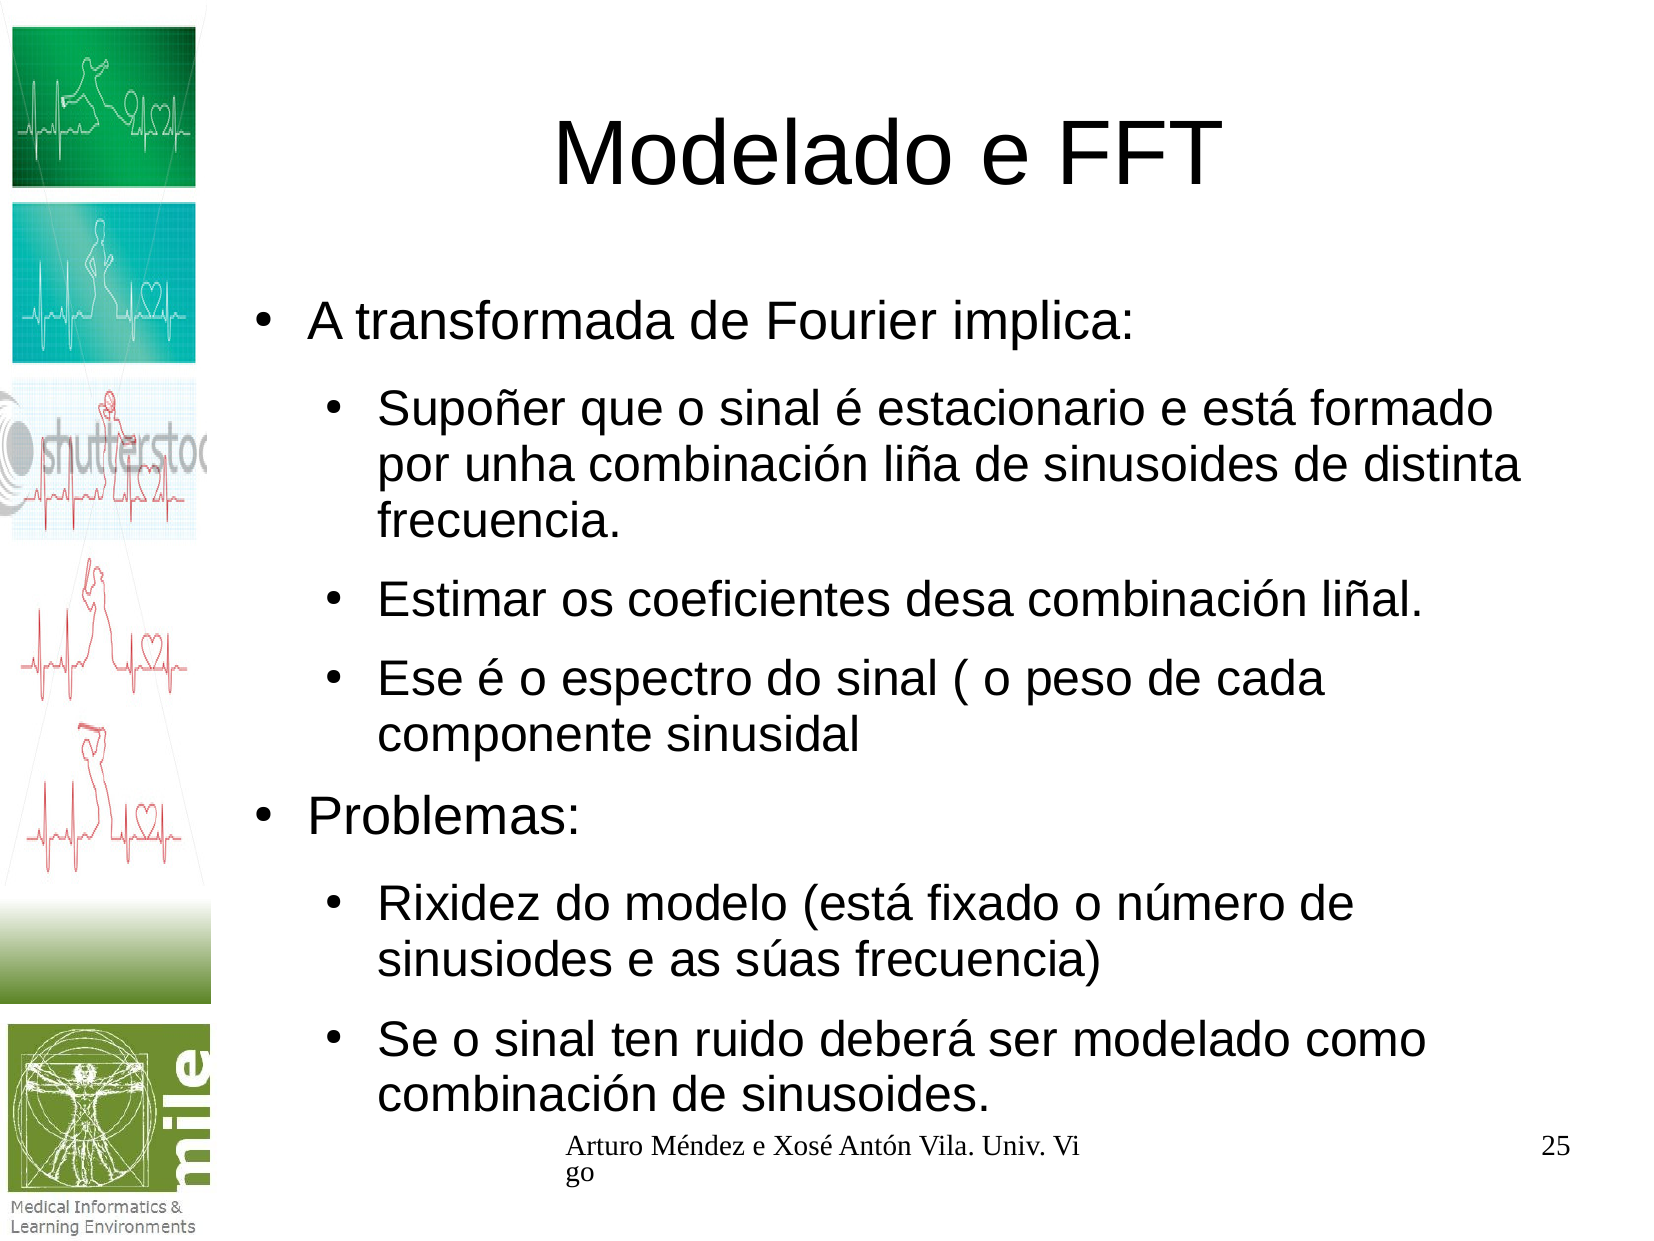

# Modelado e FFT
A transformada de Fourier implica:
Supoñer que o sinal é estacionario e está formado por unha combinación liña de sinusoides de distinta frecuencia.
Estimar os coeficientes desa combinación liñal.
Ese é o espectro do sinal ( o peso de cada componente sinusidal
Problemas:
Rixidez do modelo (está fixado o número de sinusiodes e as súas frecuencia)
Se o sinal ten ruido deberá ser modelado como combinación de sinusoides.
Arturo Méndez e Xosé Antón Vila. Univ. Vigo
25